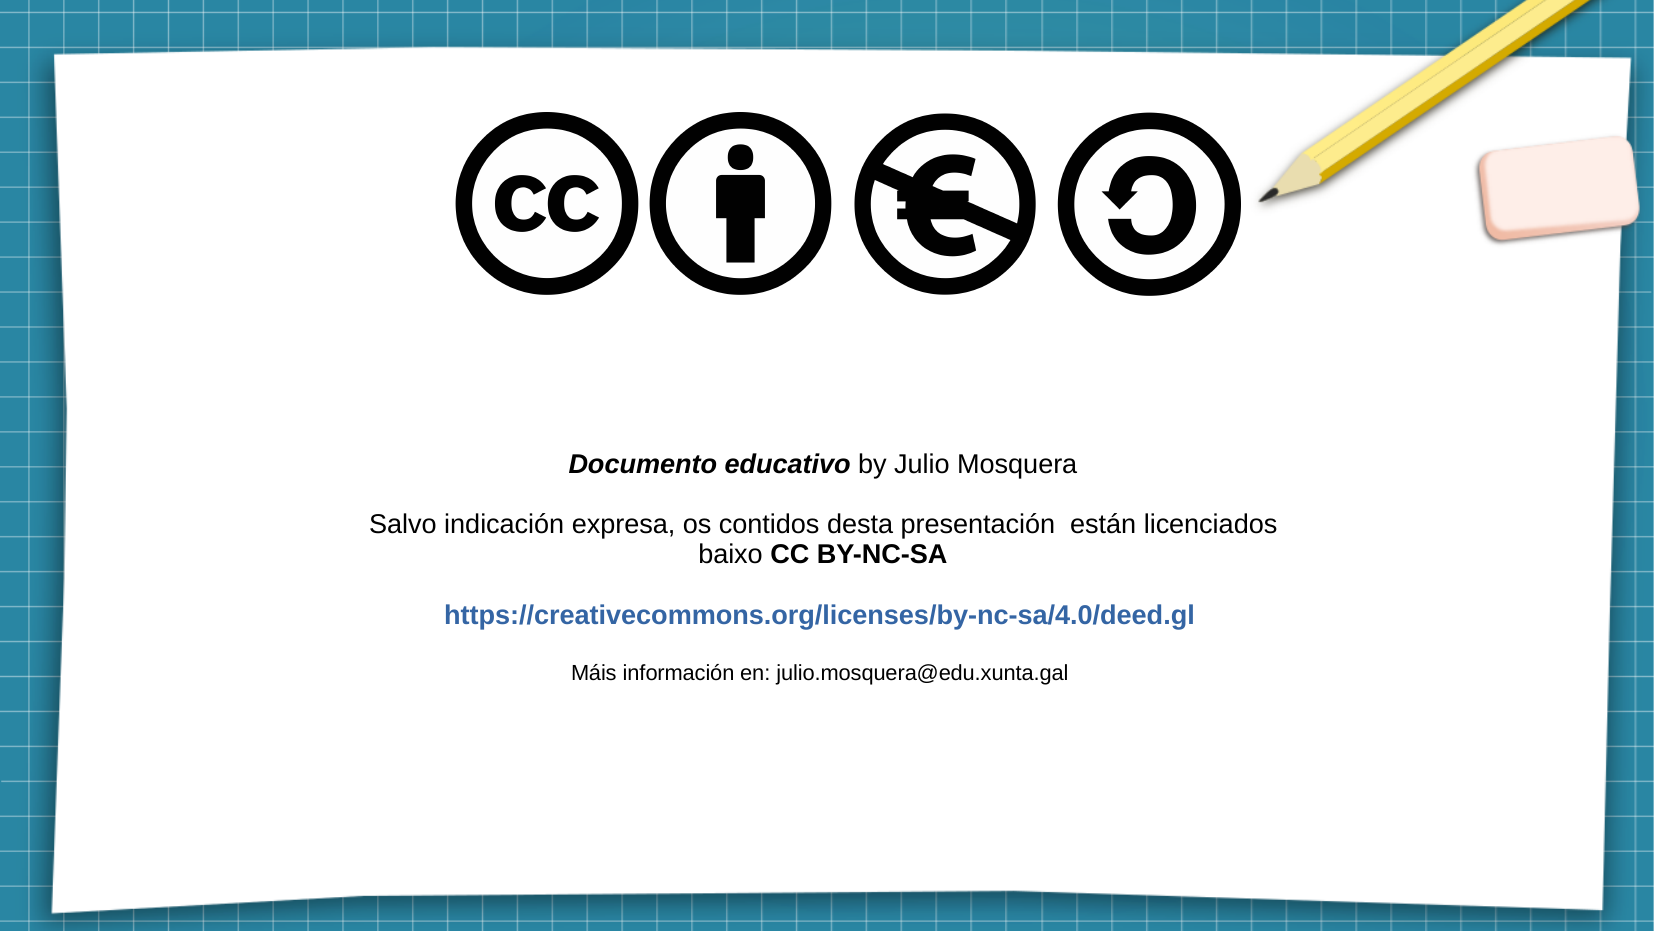

Documento educativo by Julio Mosquera
Salvo indicación expresa, os contidos desta presentación están licenciados baixo CC BY-NC-SA
https://creativecommons.org/licenses/by-nc-sa/4.0/deed.gl
Máis información en: julio.mosquera@edu.xunta.gal